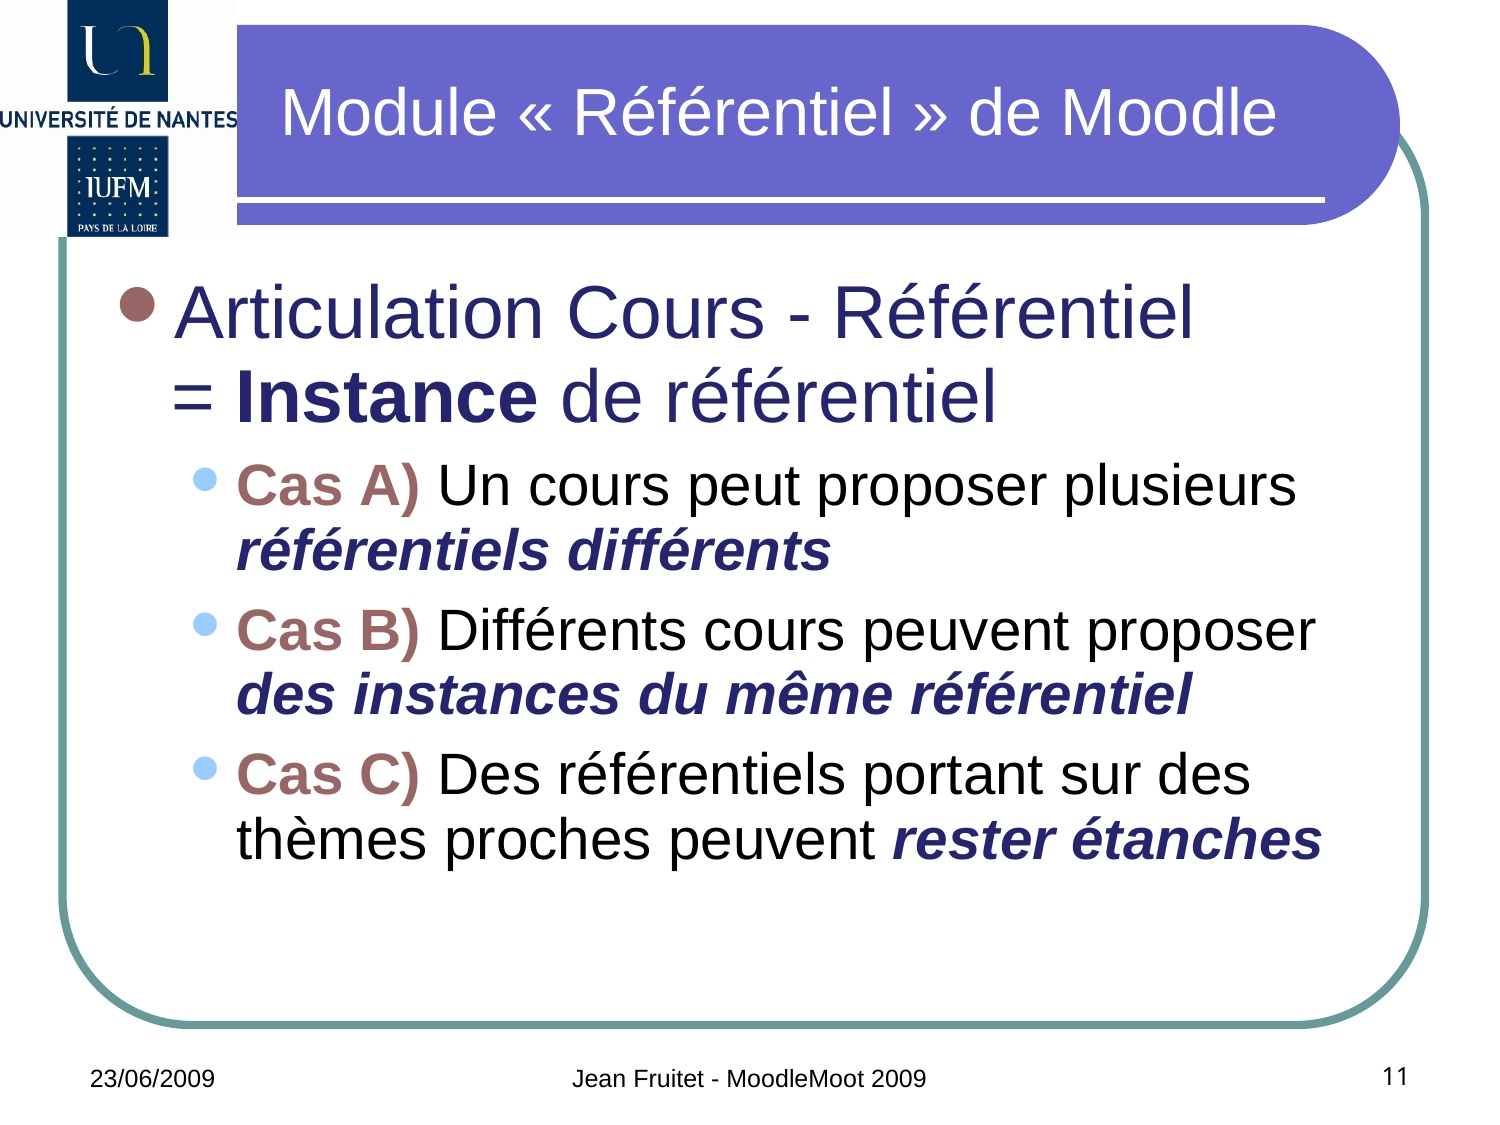

# Module « Référentiel » de Moodle
Articulation Cours - Référentiel
= Instance de référentiel
Cas A) Un cours peut proposer plusieurs référentiels différents
Cas B) Différents cours peuvent proposer des instances du même référentiel
Cas C) Des référentiels portant sur des thèmes proches peuvent rester étanches
23/06/2009
Jean Fruitet - MoodleMoot 2009
11